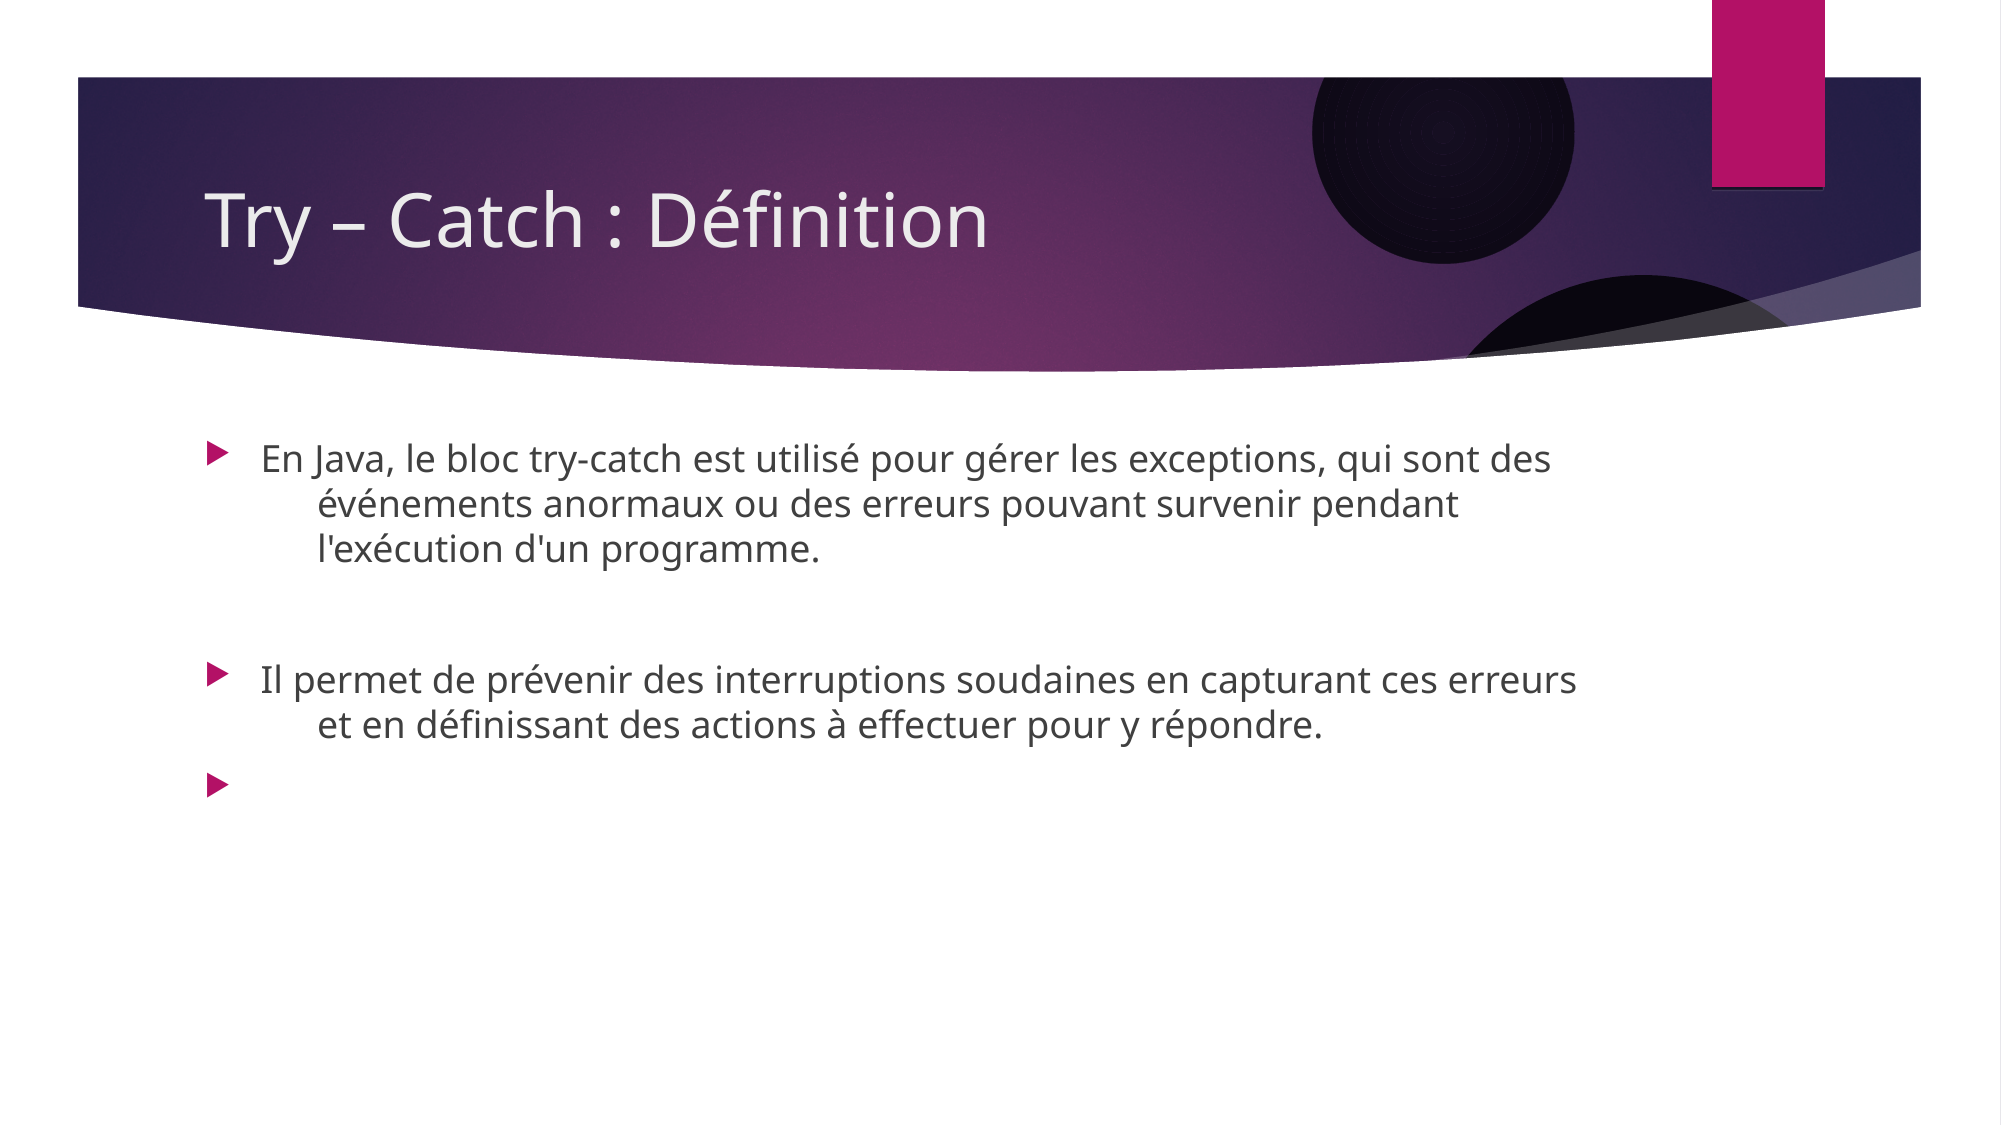

# Try – Catch : Définition
En Java, le bloc try-catch est utilisé pour gérer les exceptions, qui sont des événements anormaux ou des erreurs pouvant survenir pendant l'exécution d'un programme.
Il permet de prévenir des interruptions soudaines en capturant ces erreurs et en définissant des actions à effectuer pour y répondre.